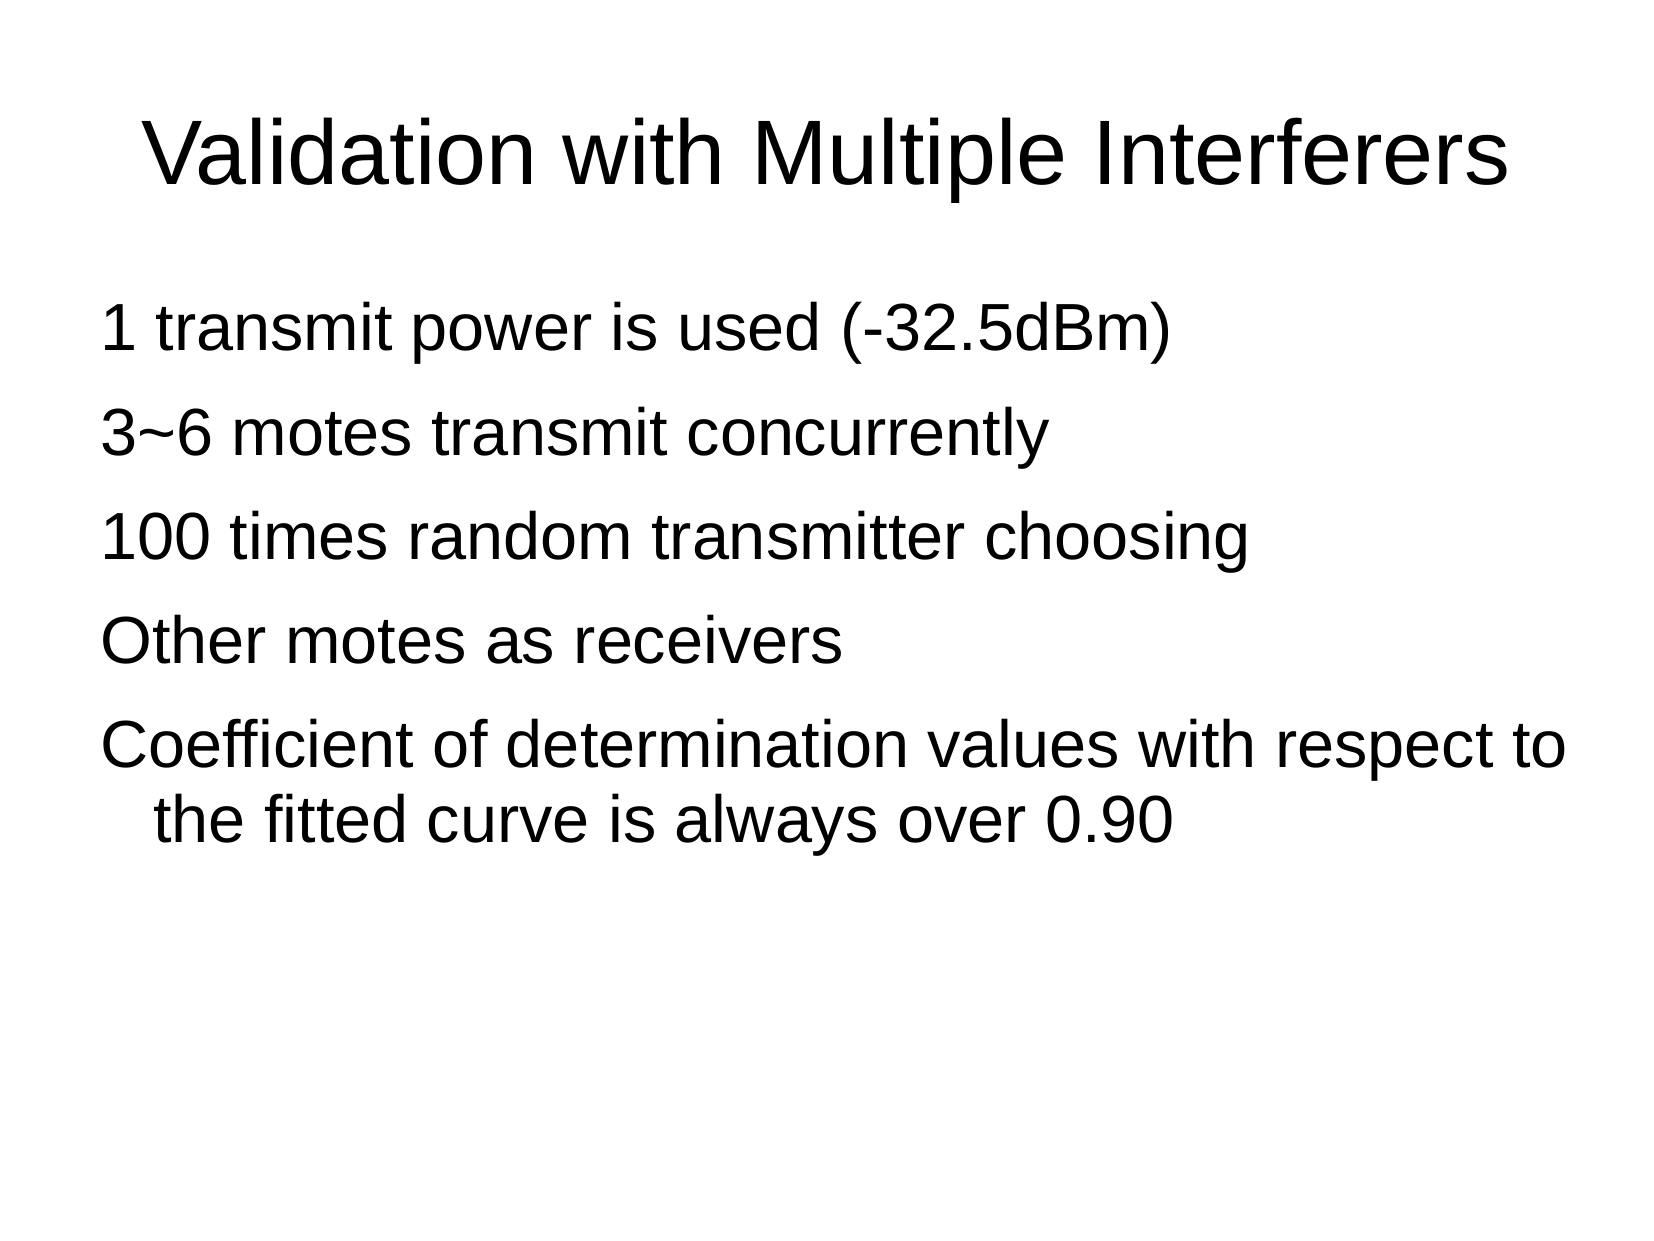

# Validation with Multiple Interferers
1 transmit power is used (-32.5dBm)
3~6 motes transmit concurrently
100 times random transmitter choosing
Other motes as receivers
Coefficient of determination values with respect to the fitted curve is always over 0.90